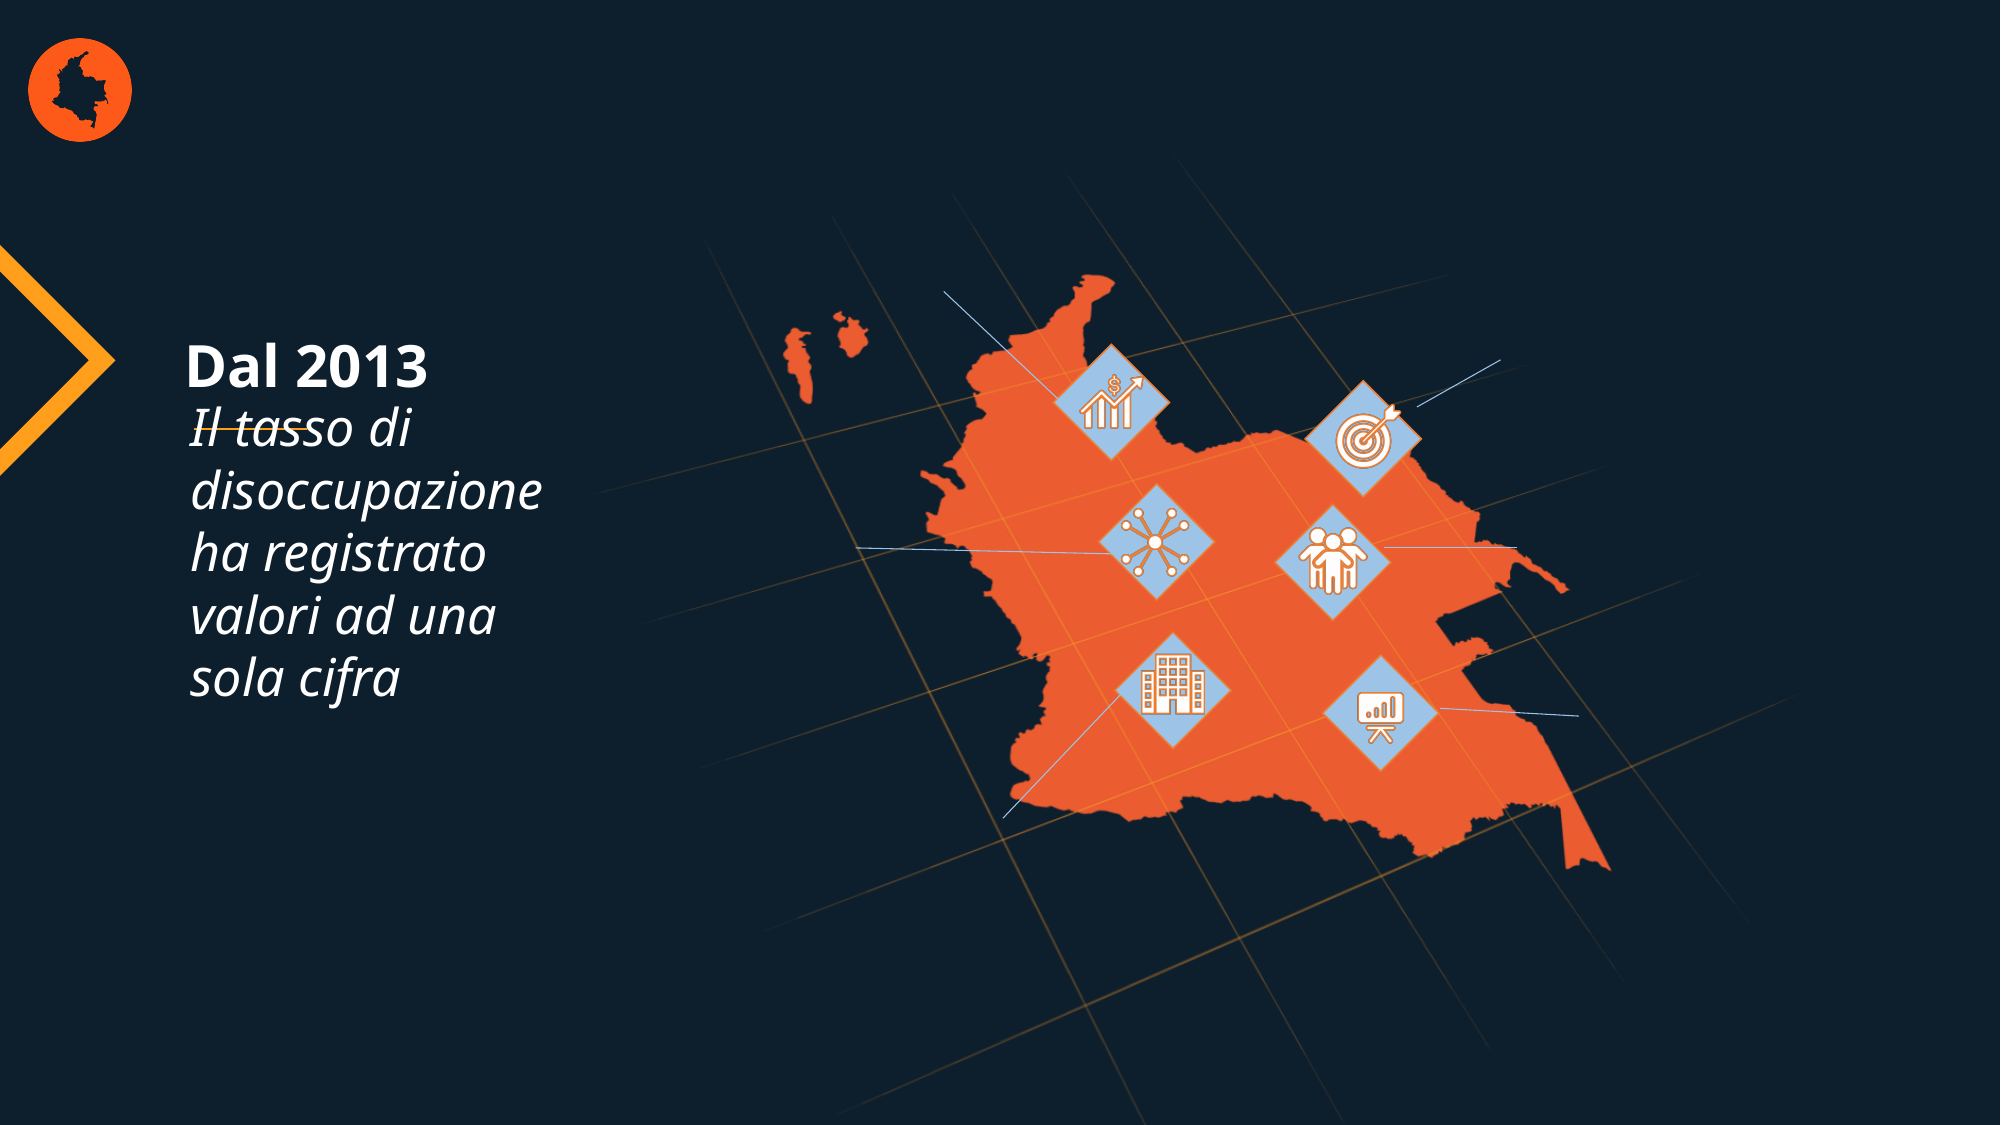

Dal 2013
Il tasso di disoccupazione ha registrato valori ad una sola cifra